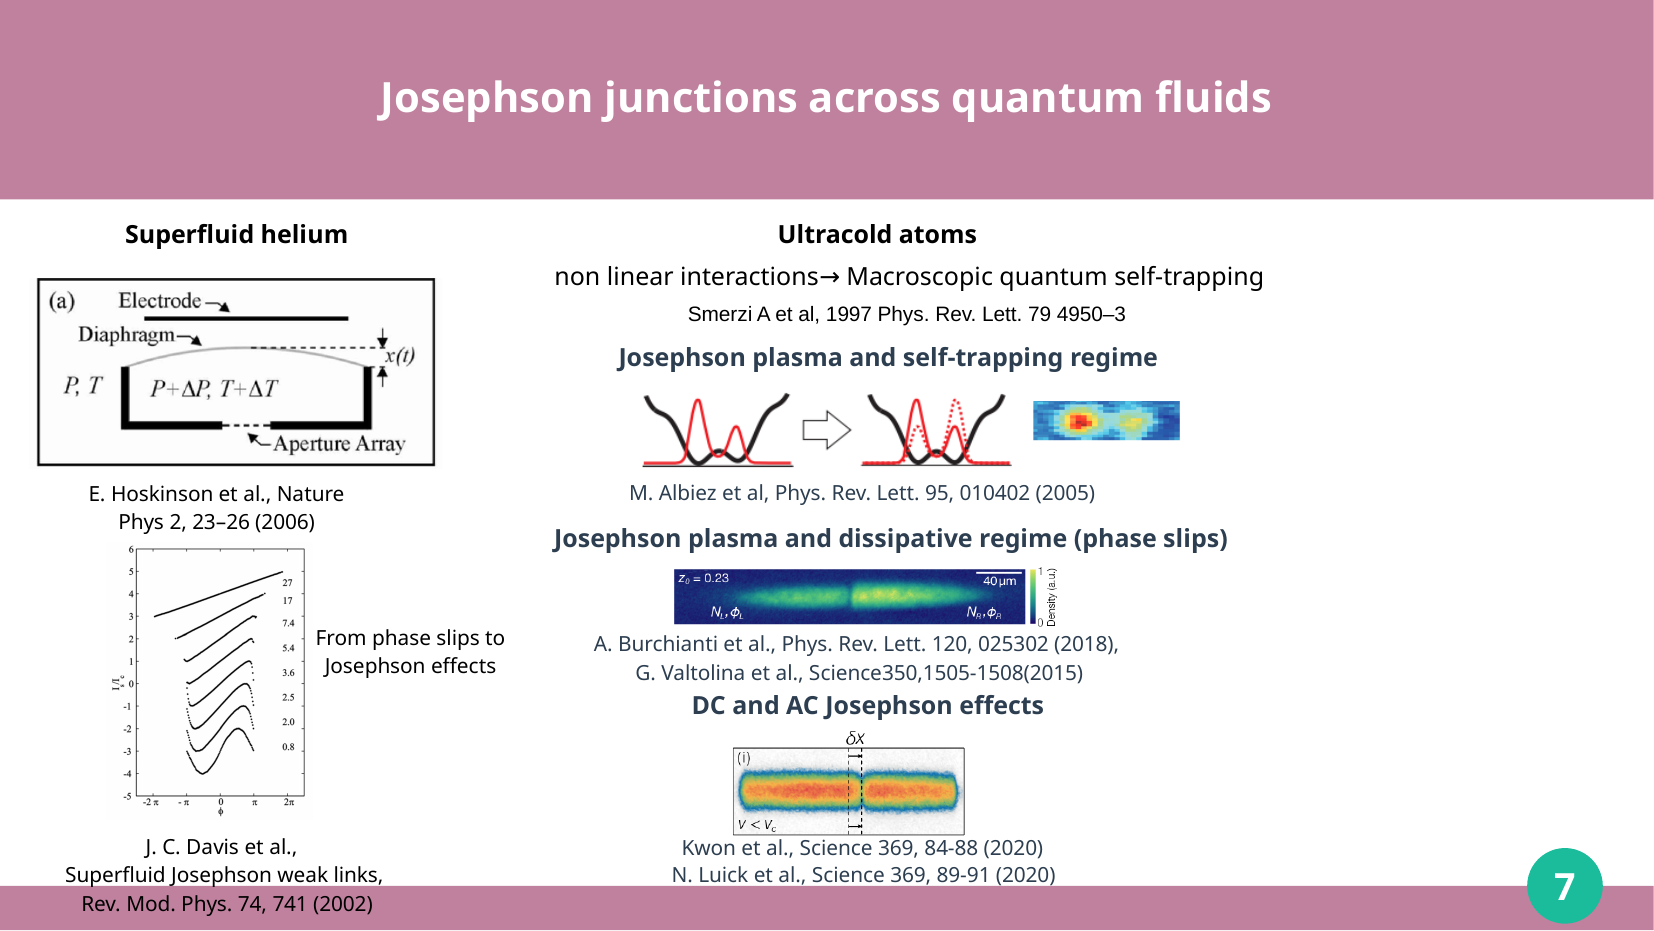

# Josephson junctions across quantum fluids
 Superfluid helium
Ultracold atoms
non linear interactions→ Macroscopic quantum self-trapping
Smerzi A et al, 1997 Phys. Rev. Lett. 79 4950–3
Josephson plasma and self-trapping regime
M. Albiez et al, Phys. Rev. Lett. 95, 010402 (2005)
E. Hoskinson et al., Nature Phys 2, 23–26 (2006)
Josephson plasma and dissipative regime (phase slips)
From phase slips to Josephson effects
A. Burchianti et al., Phys. Rev. Lett. 120, 025302 (2018),
G. Valtolina et al., Science350,1505-1508(2015)
DC and AC Josephson effects
Kwon et al., Science 369, 84-88 (2020)
N. Luick et al., Science 369, 89-91 (2020)
J. C. Davis et al.,
Superfluid Josephson weak links,
 Rev. Mod. Phys. 74, 741 (2002)